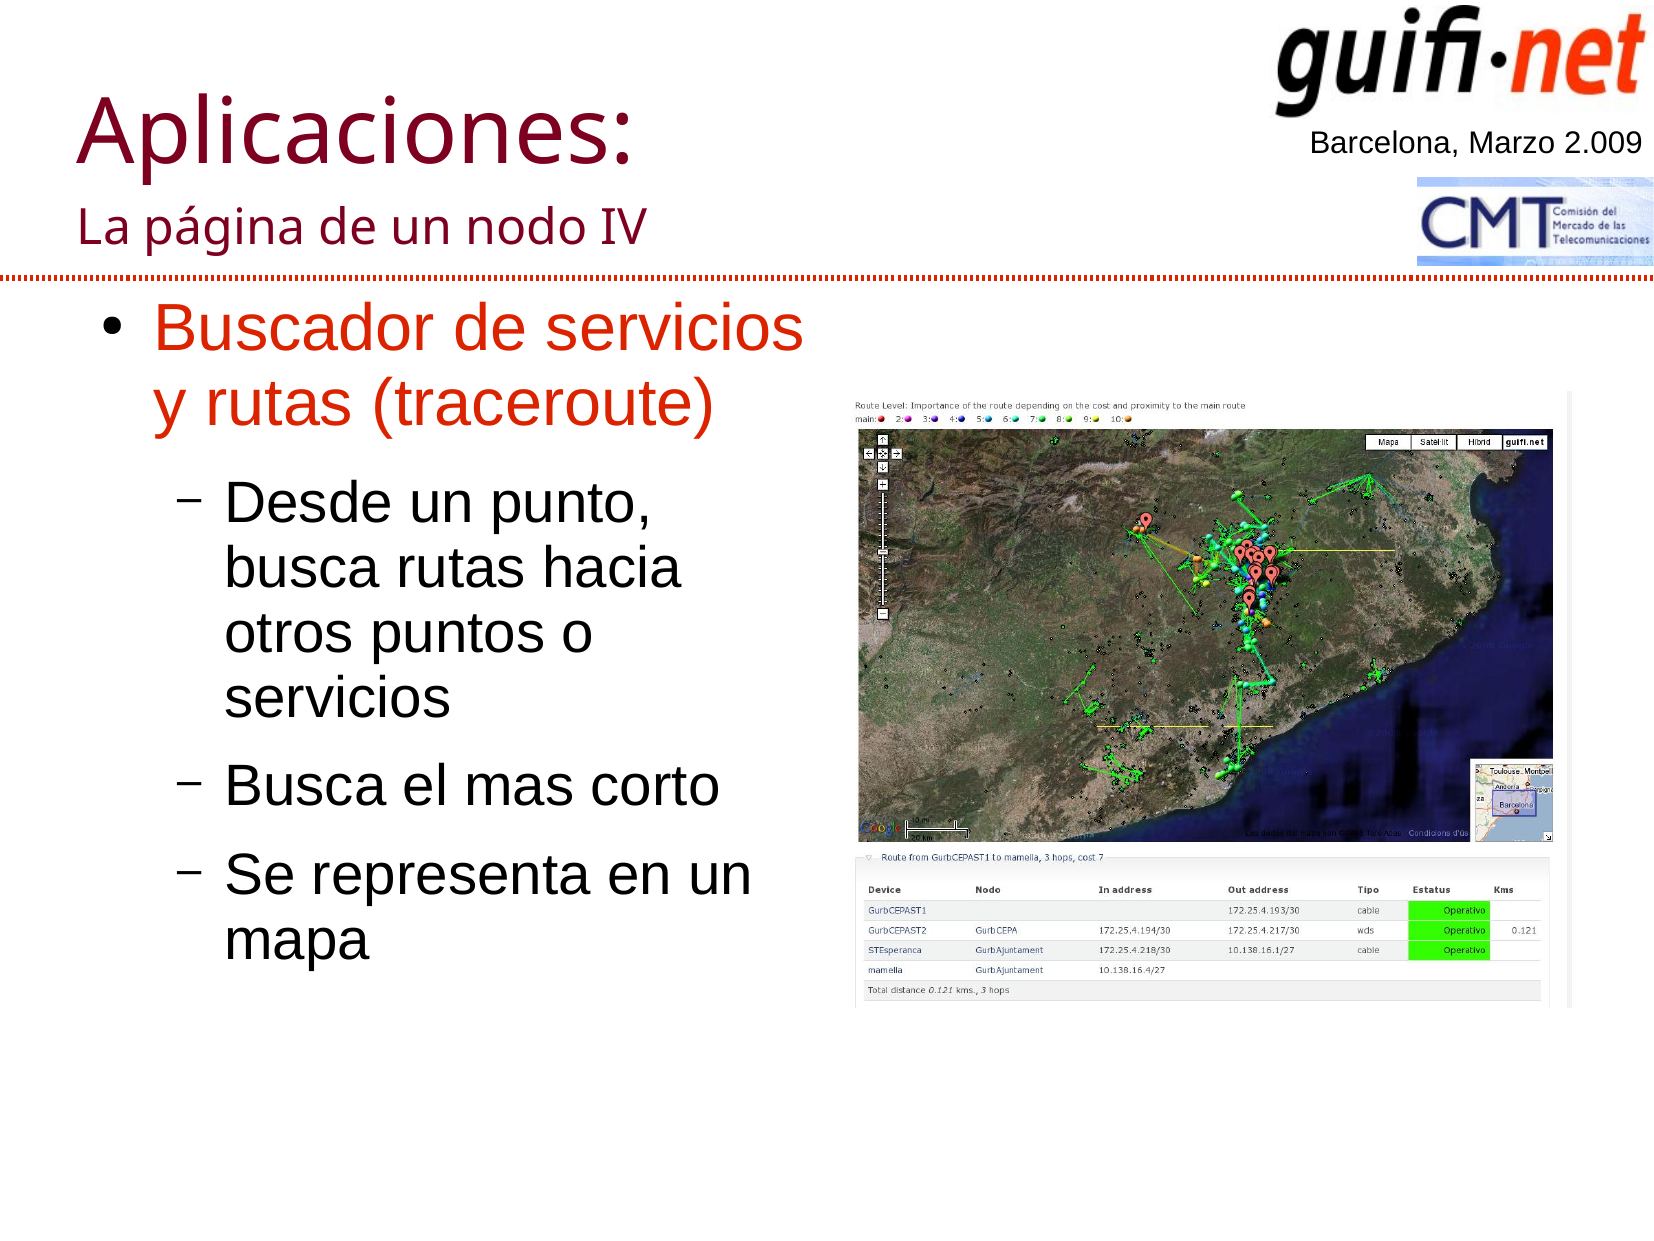

Aplicaciones:
La página de un nodo IV
# Buscador de servicios y rutas (traceroute)
Desde un punto, busca rutas hacia otros puntos o servicios
Busca el mas corto
Se representa en un mapa